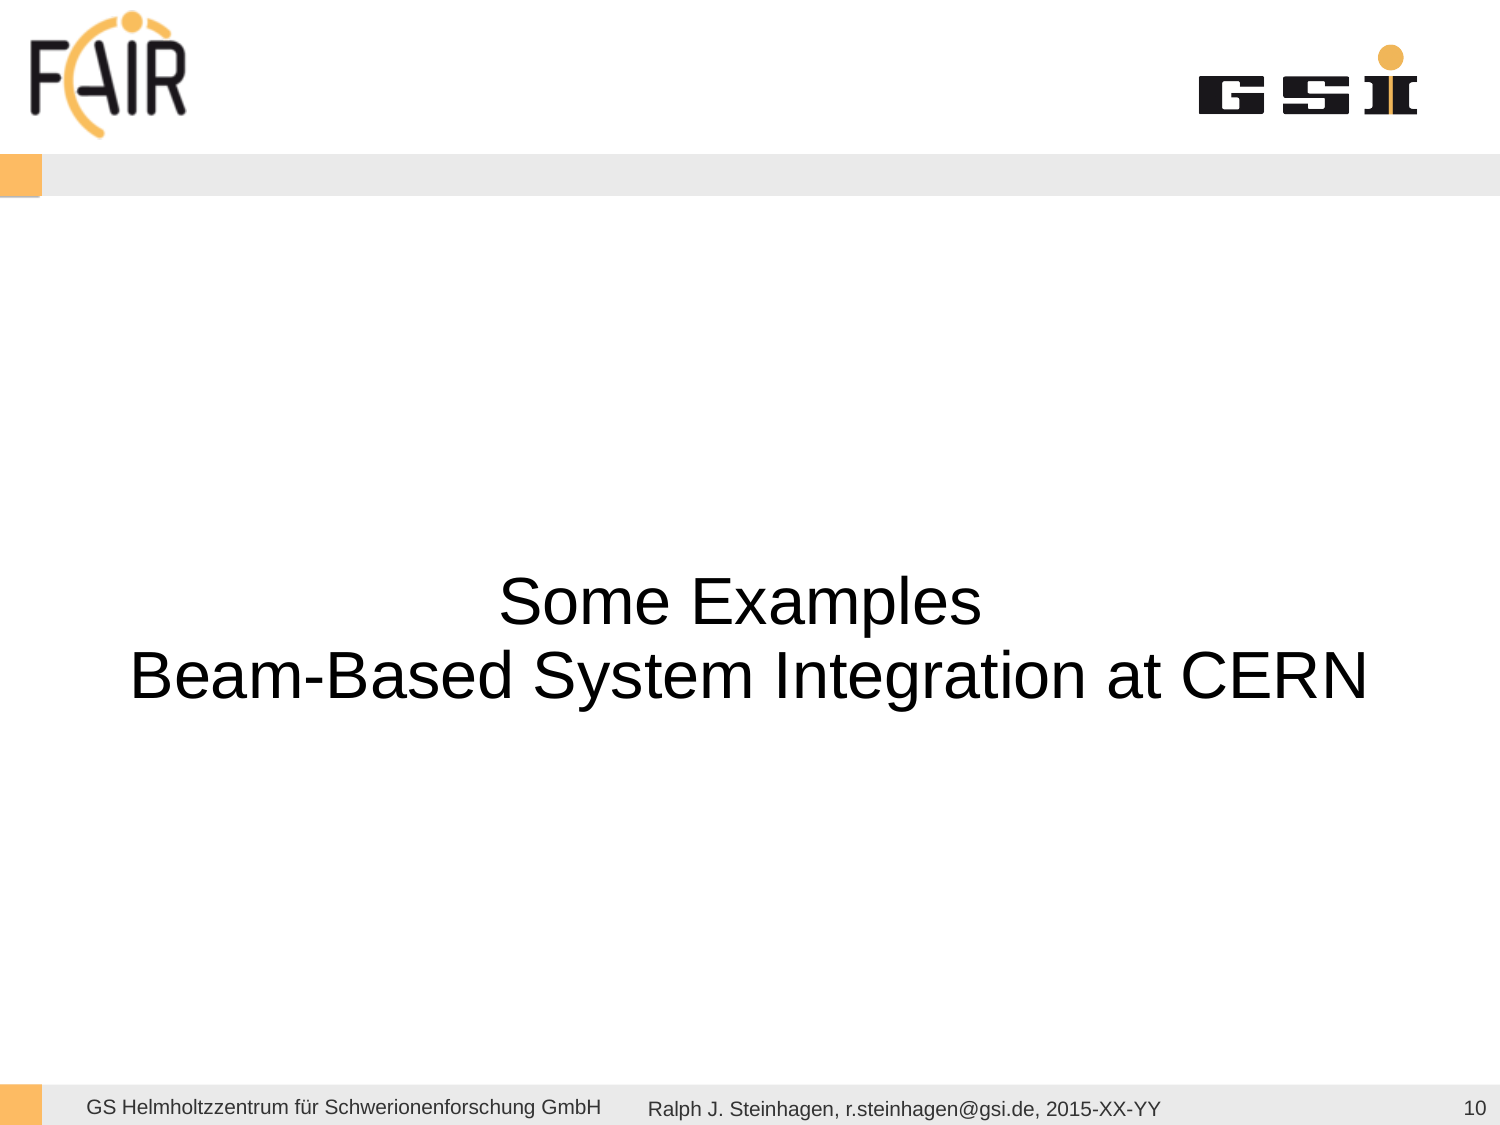

# Some Examples
Beam-Based System Integration at CERN